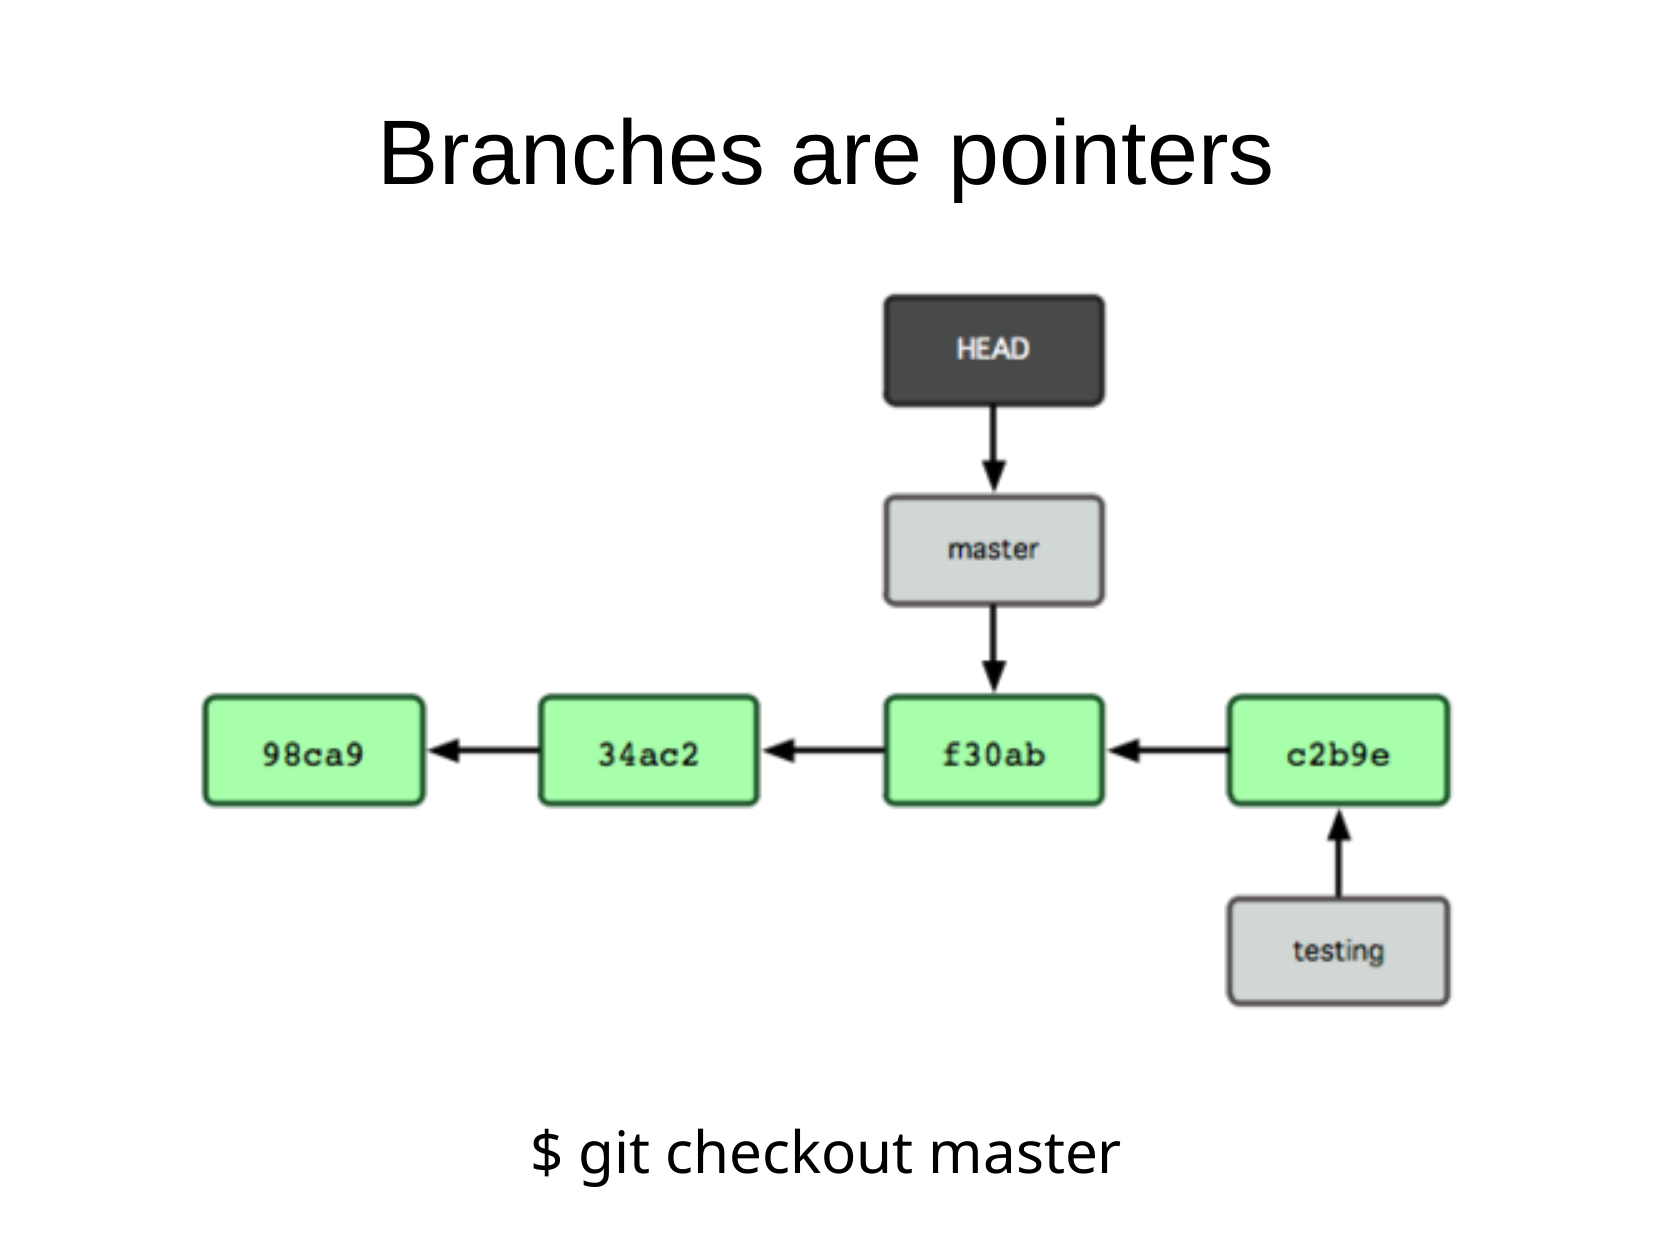

# Branches are pointers
$ git checkout master